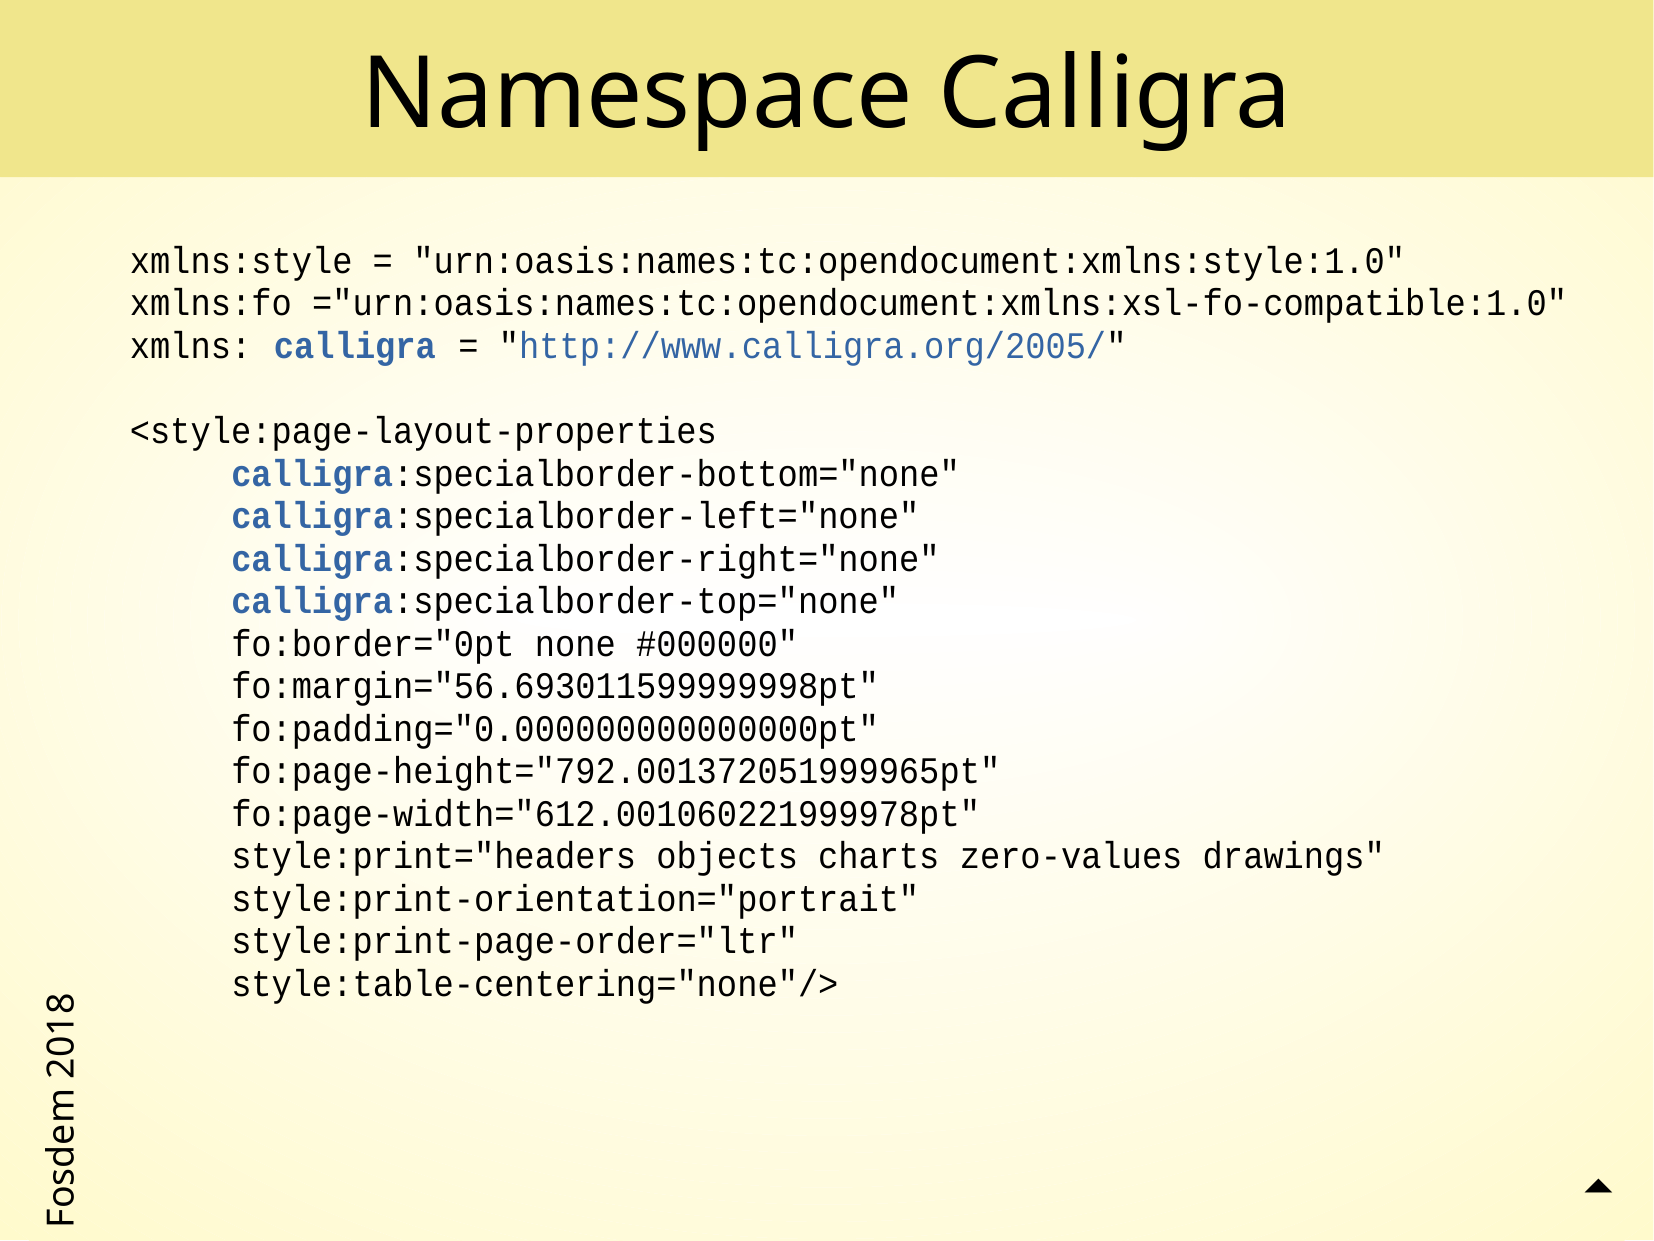

# Namespace Calligra
xmlns:style = "urn:oasis:names:tc:opendocument:xmlns:style:1.0"
xmlns:fo ="urn:oasis:names:tc:opendocument:xmlns:xsl-fo-compatible:1.0"
xmlns: calligra = "http://www.calligra.org/2005/"
<style:page-layout-properties
 calligra:specialborder-bottom="none"
 calligra:specialborder-left="none"
 calligra:specialborder-right="none"
 calligra:specialborder-top="none"
 fo:border="0pt none #000000"
 fo:margin="56.693011599999998pt"
 fo:padding="0.000000000000000pt"
 fo:page-height="792.001372051999965pt"
 fo:page-width="612.001060221999978pt"
 style:print="headers objects charts zero-values drawings"
 style:print-orientation="portrait"
 style:print-page-order="ltr"
 style:table-centering="none"/>
Fosdem 2018
⏶